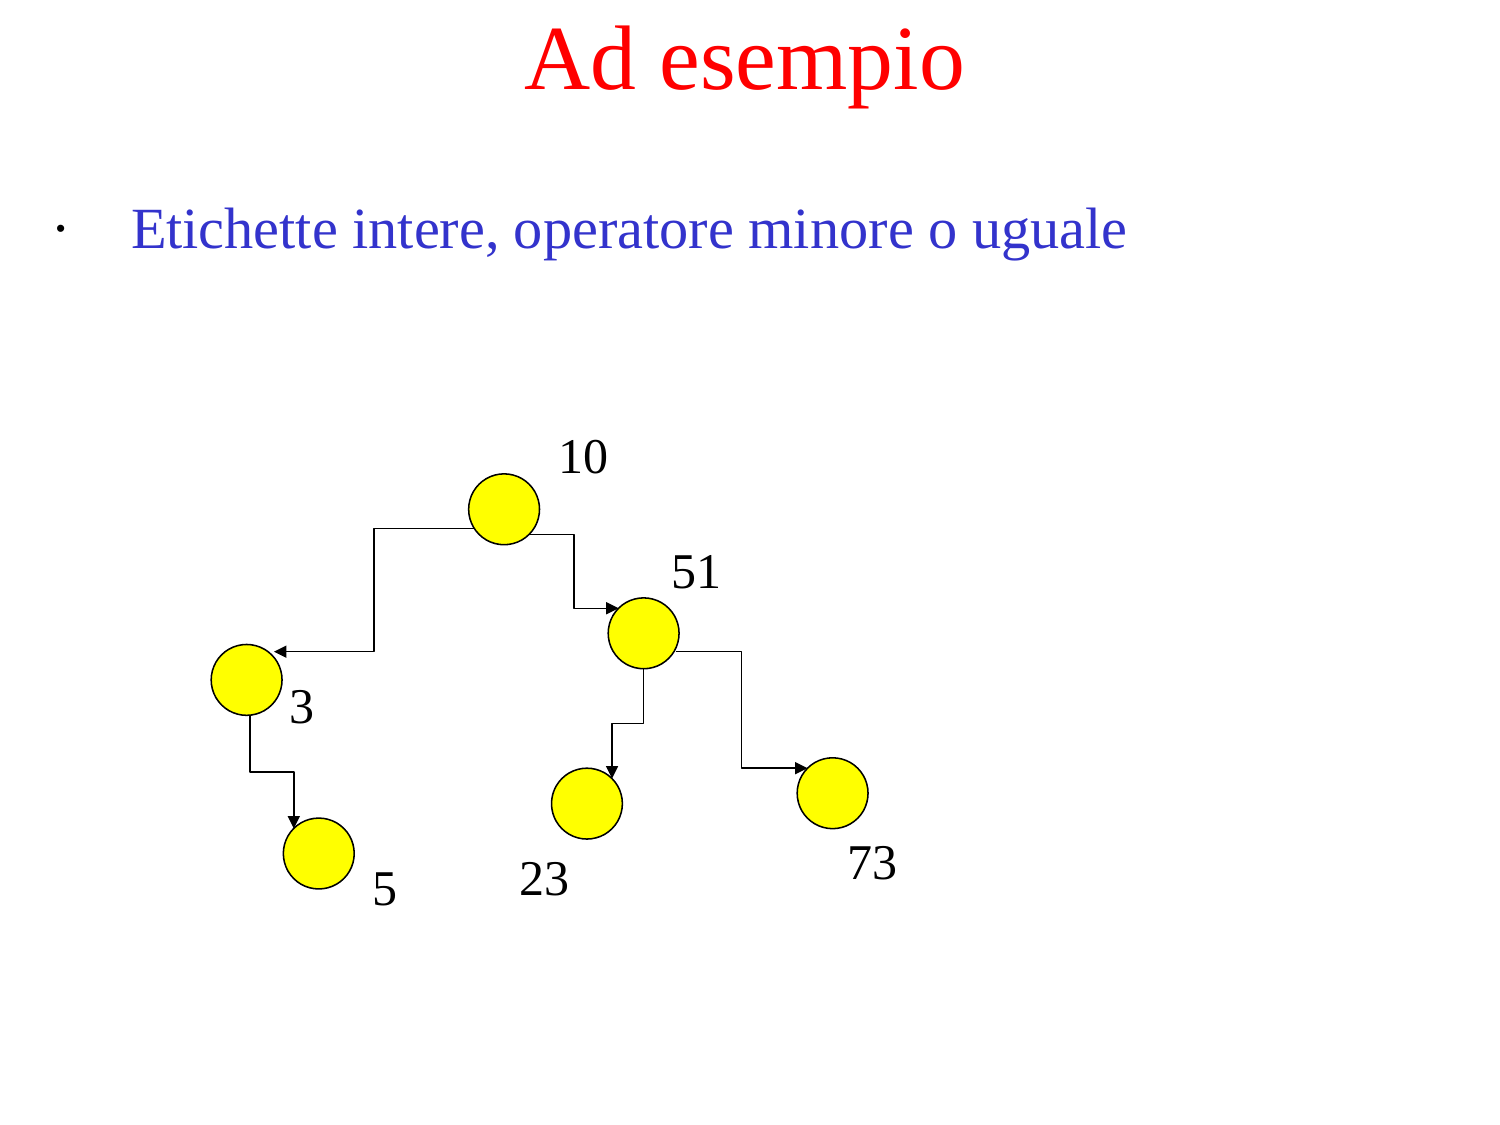

# Ad esempio
Etichette intere, operatore minore o uguale
10
51
3
73
23
5